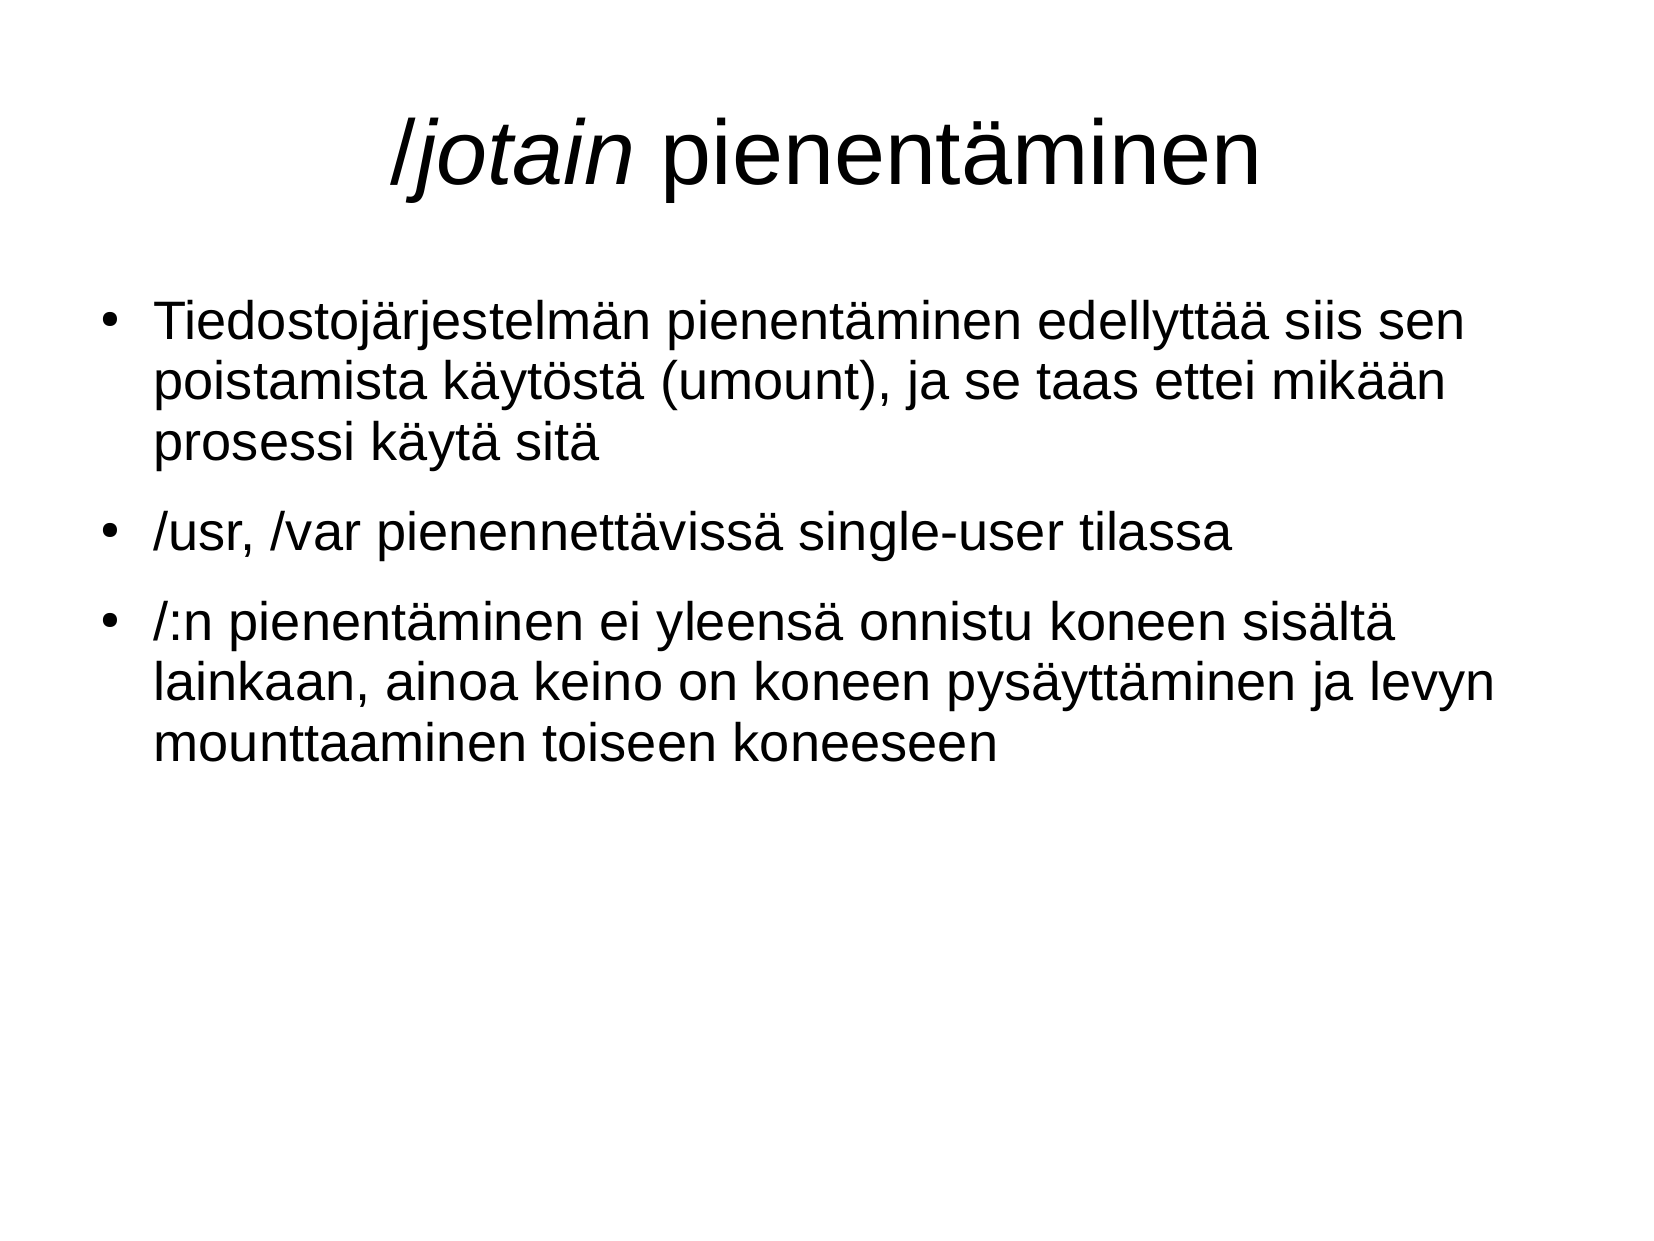

# /jotain pienentäminen
Tiedostojärjestelmän pienentäminen edellyttää siis sen poistamista käytöstä (umount), ja se taas ettei mikään prosessi käytä sitä
/usr, /var pienennettävissä single-user tilassa
/:n pienentäminen ei yleensä onnistu koneen sisältä lainkaan, ainoa keino on koneen pysäyttäminen ja levyn mounttaaminen toiseen koneeseen